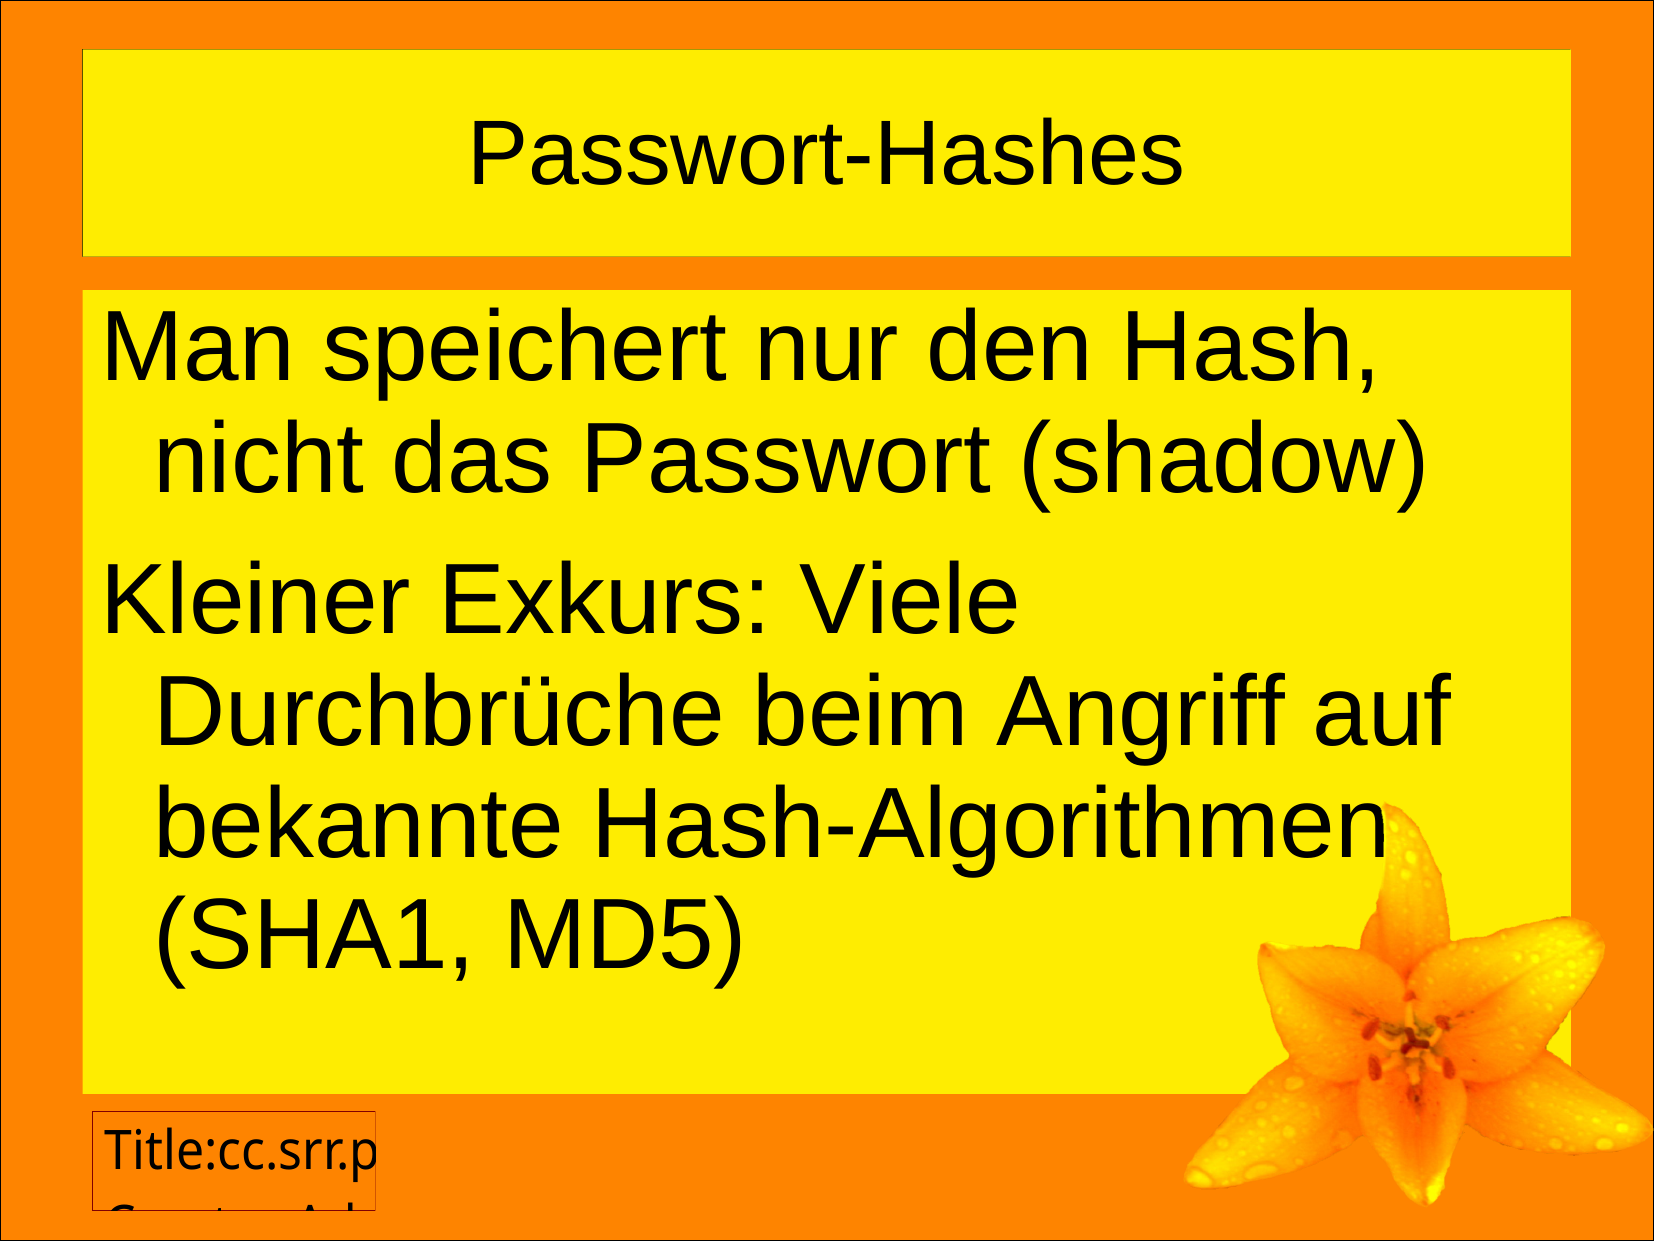

# Passwort-Hashes
Man speichert nur den Hash, nicht das Passwort (shadow)
Kleiner Exkurs: Viele Durchbrüche beim Angriff auf bekannte Hash-Algorithmen
(SHA1, MD5)